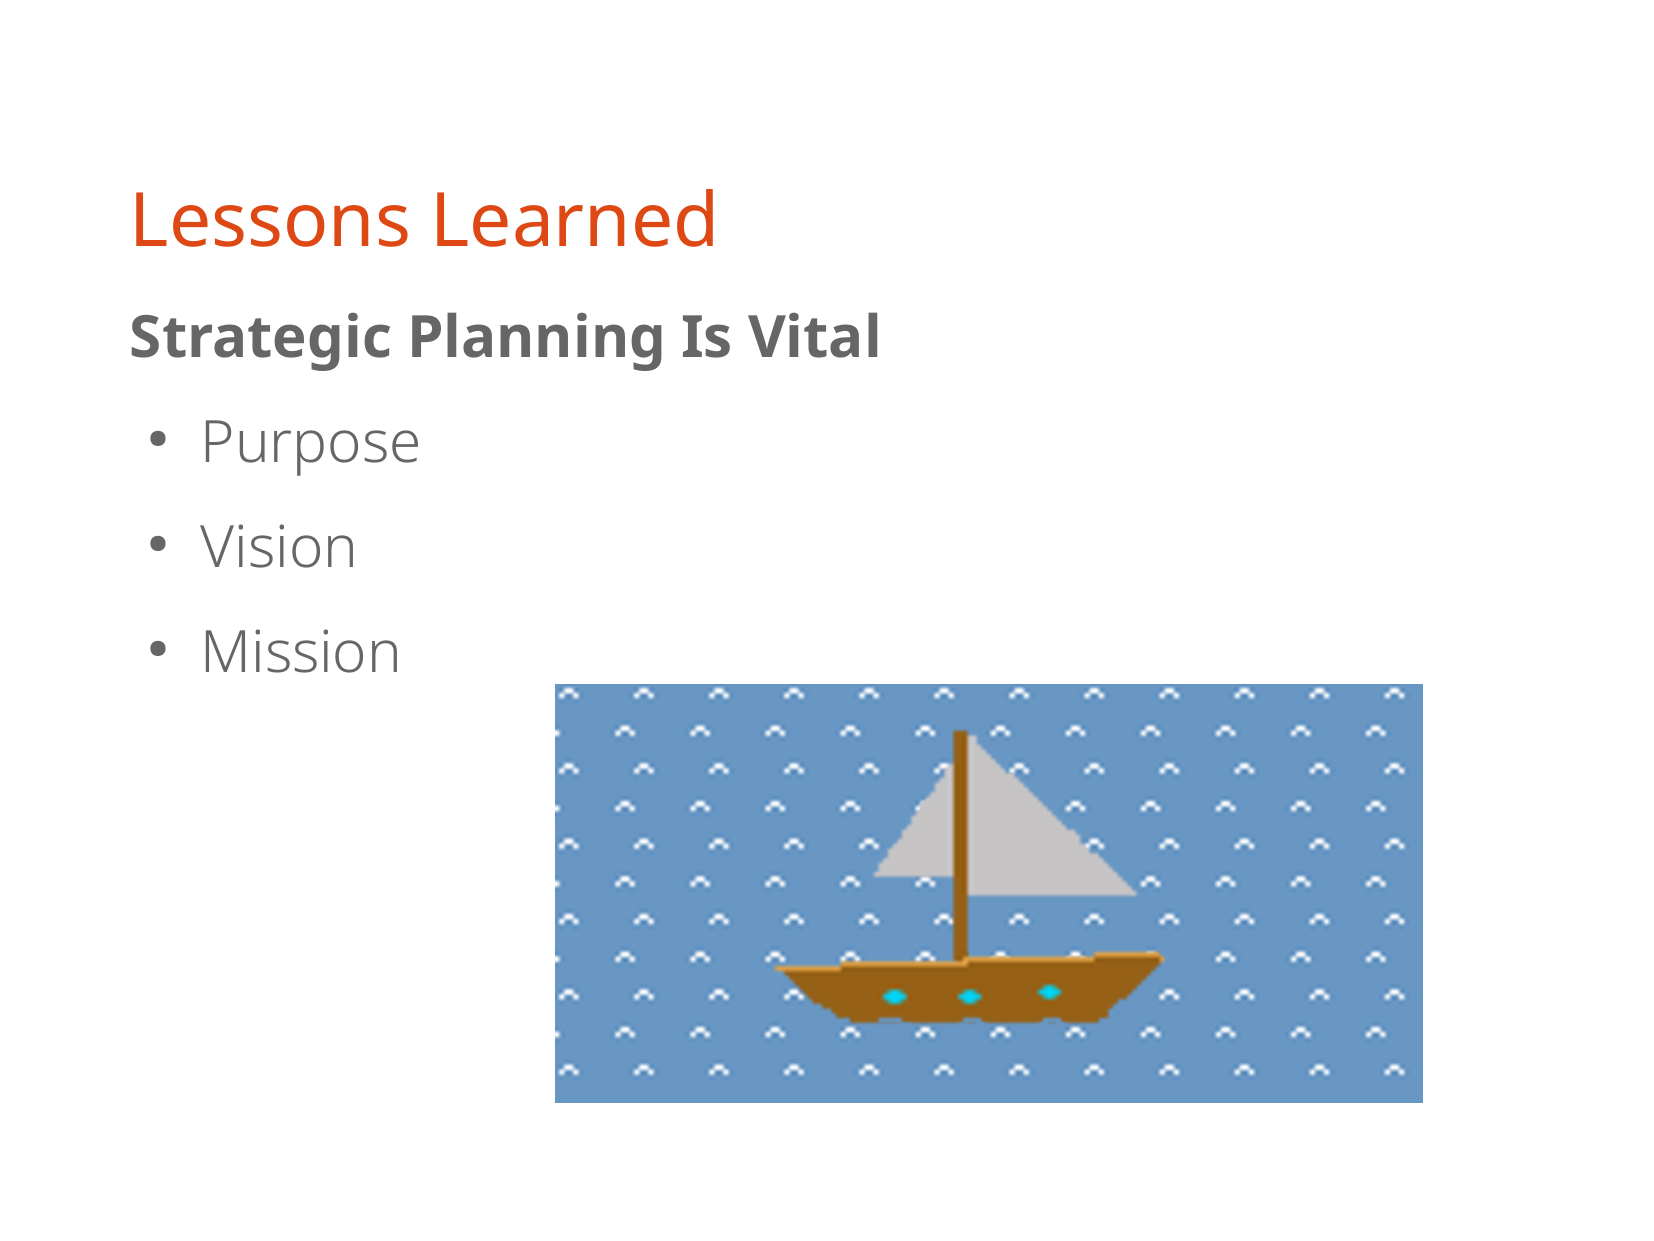

# Lessons Learned
Strategic Planning Is Vital
Purpose
Vision
Mission